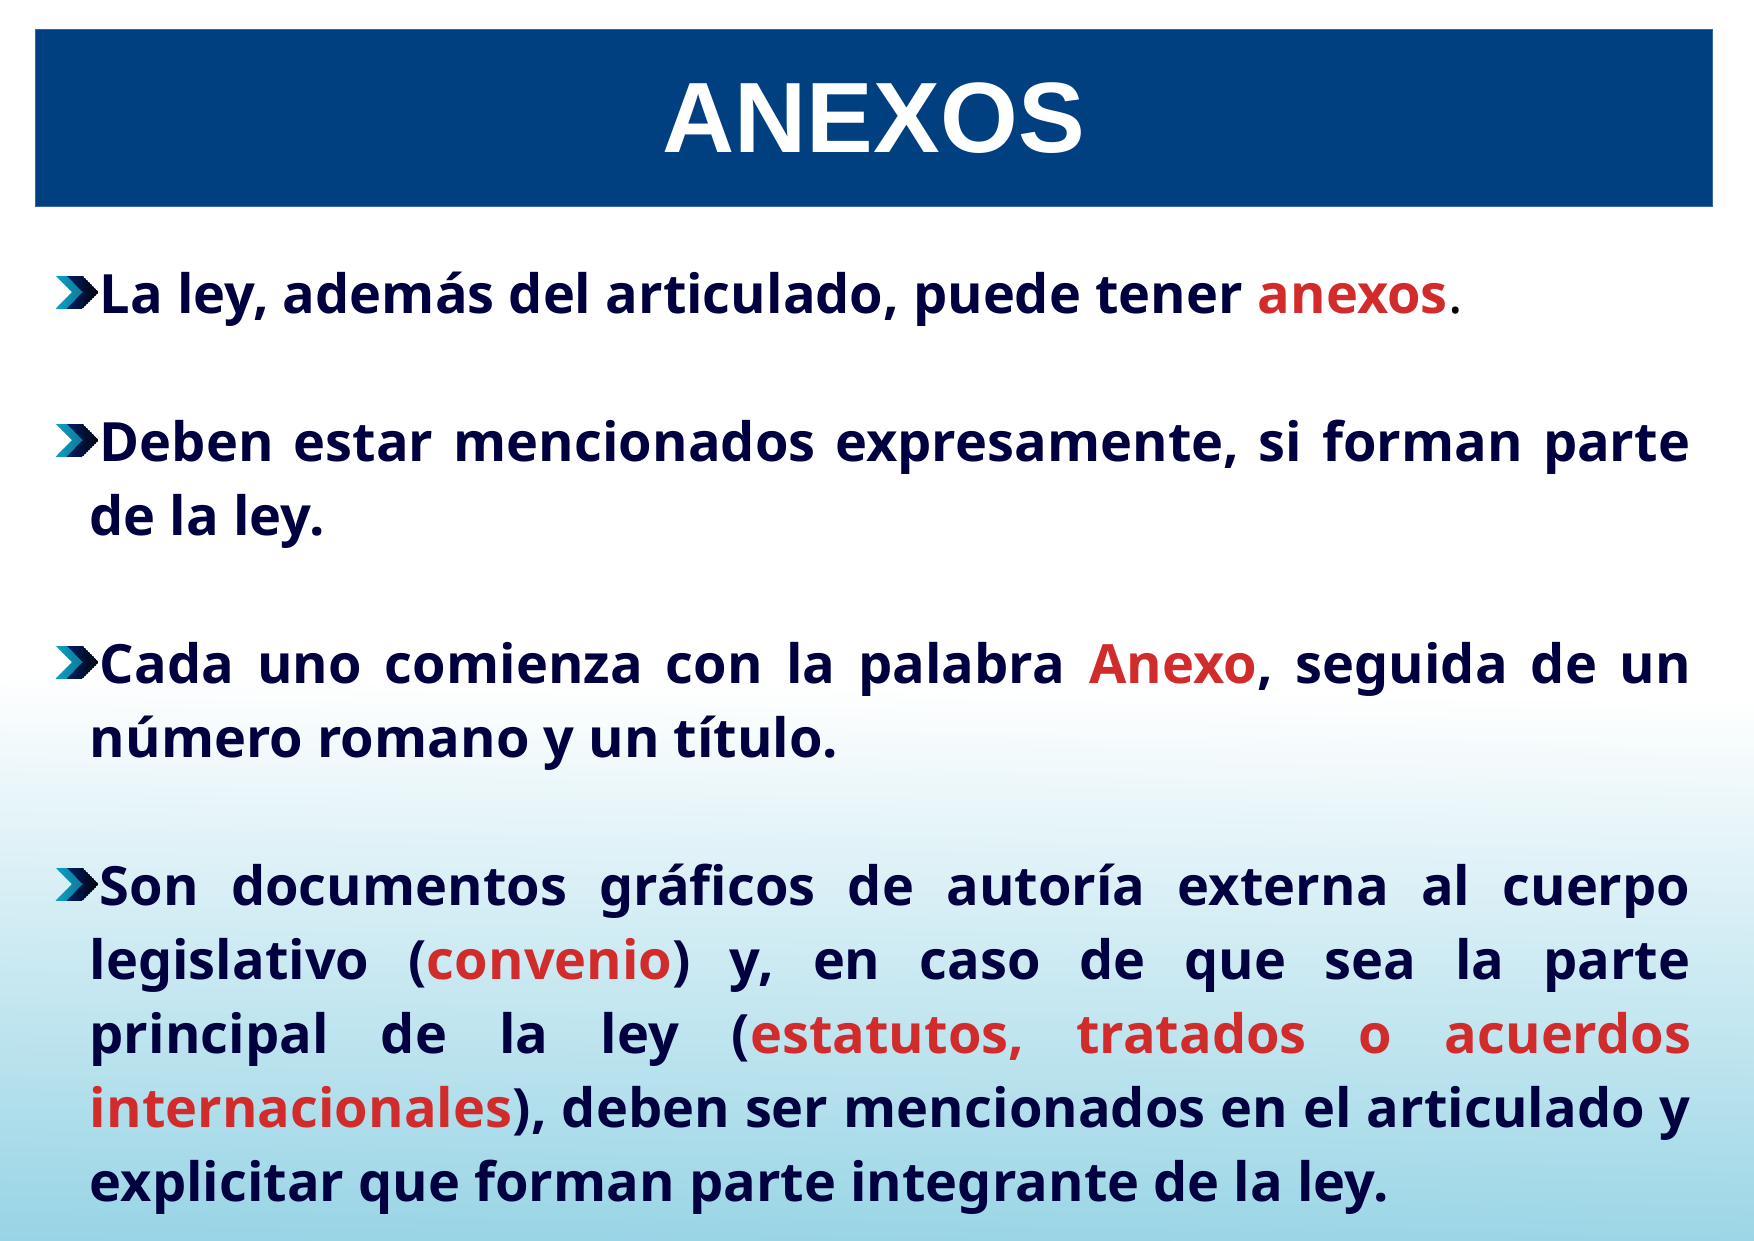

#
ANEXOS
La ley, además del articulado, puede tener anexos.
Deben estar mencionados expresamente, si forman parte de la ley.
Cada uno comienza con la palabra Anexo, seguida de un número romano y un título.
Son documentos gráficos de autoría externa al cuerpo legislativo (convenio) y, en caso de que sea la parte principal de la ley (estatutos, tratados o acuerdos internacionales), deben ser mencionados en el articulado y explicitar que forman parte integrante de la ley.